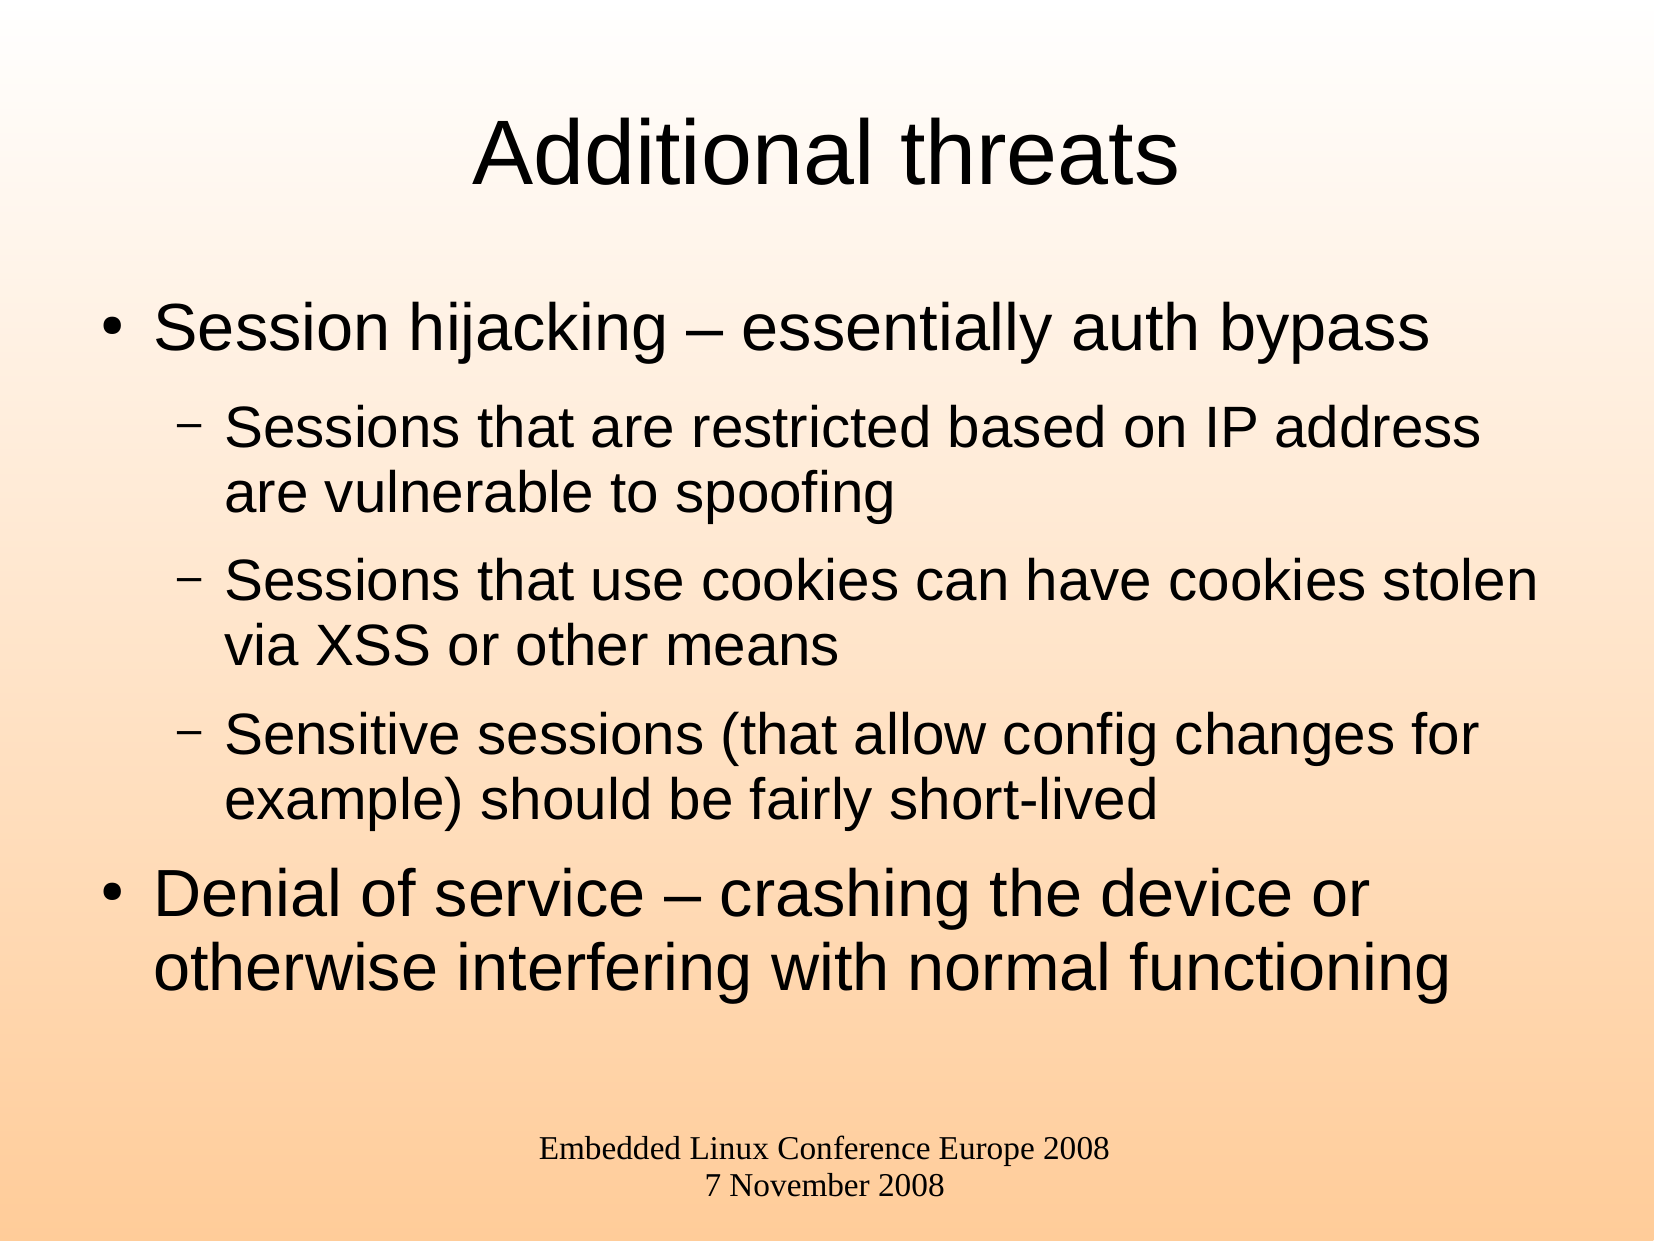

# Additional threats
Session hijacking – essentially auth bypass
Sessions that are restricted based on IP address are vulnerable to spoofing
Sessions that use cookies can have cookies stolen via XSS or other means
Sensitive sessions (that allow config changes for example) should be fairly short-lived
Denial of service – crashing the device or otherwise interfering with normal functioning
Embedded Linux Conference Europe 2008